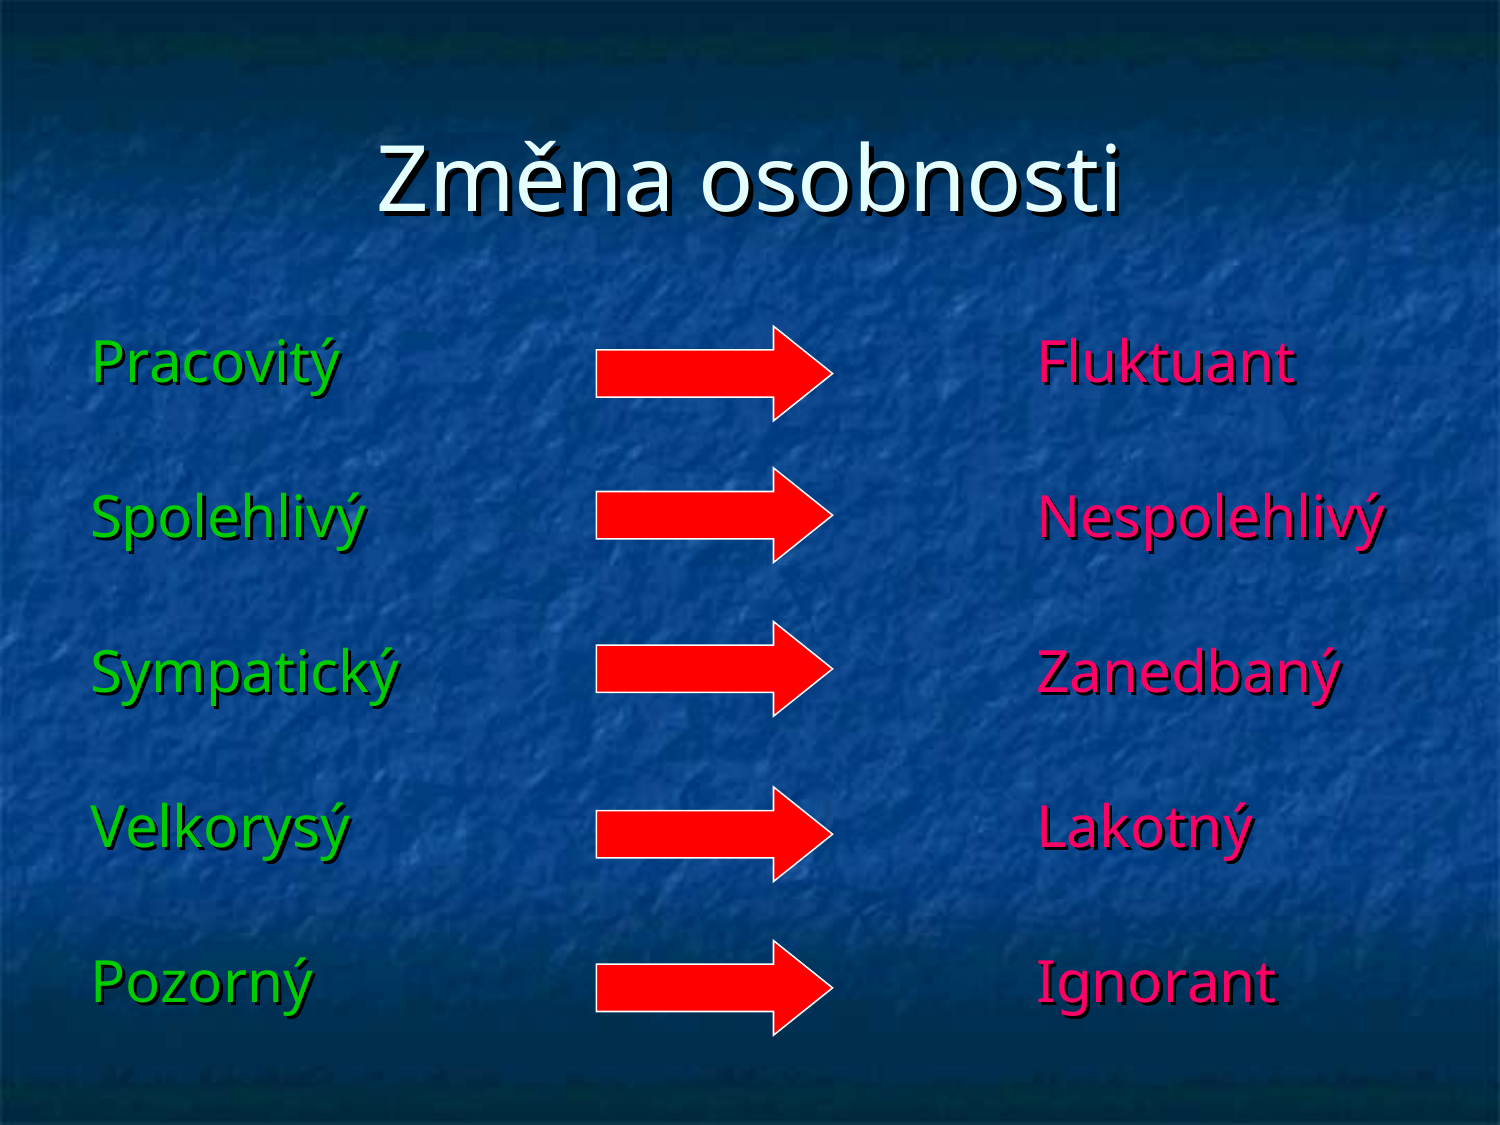

# Změna osobnosti
Pracovitý
Spolehlivý
Sympatický
Velkorysý
Pozorný
Fluktuant
Nespolehlivý
Zanedbaný
Lakotný
Ignorant